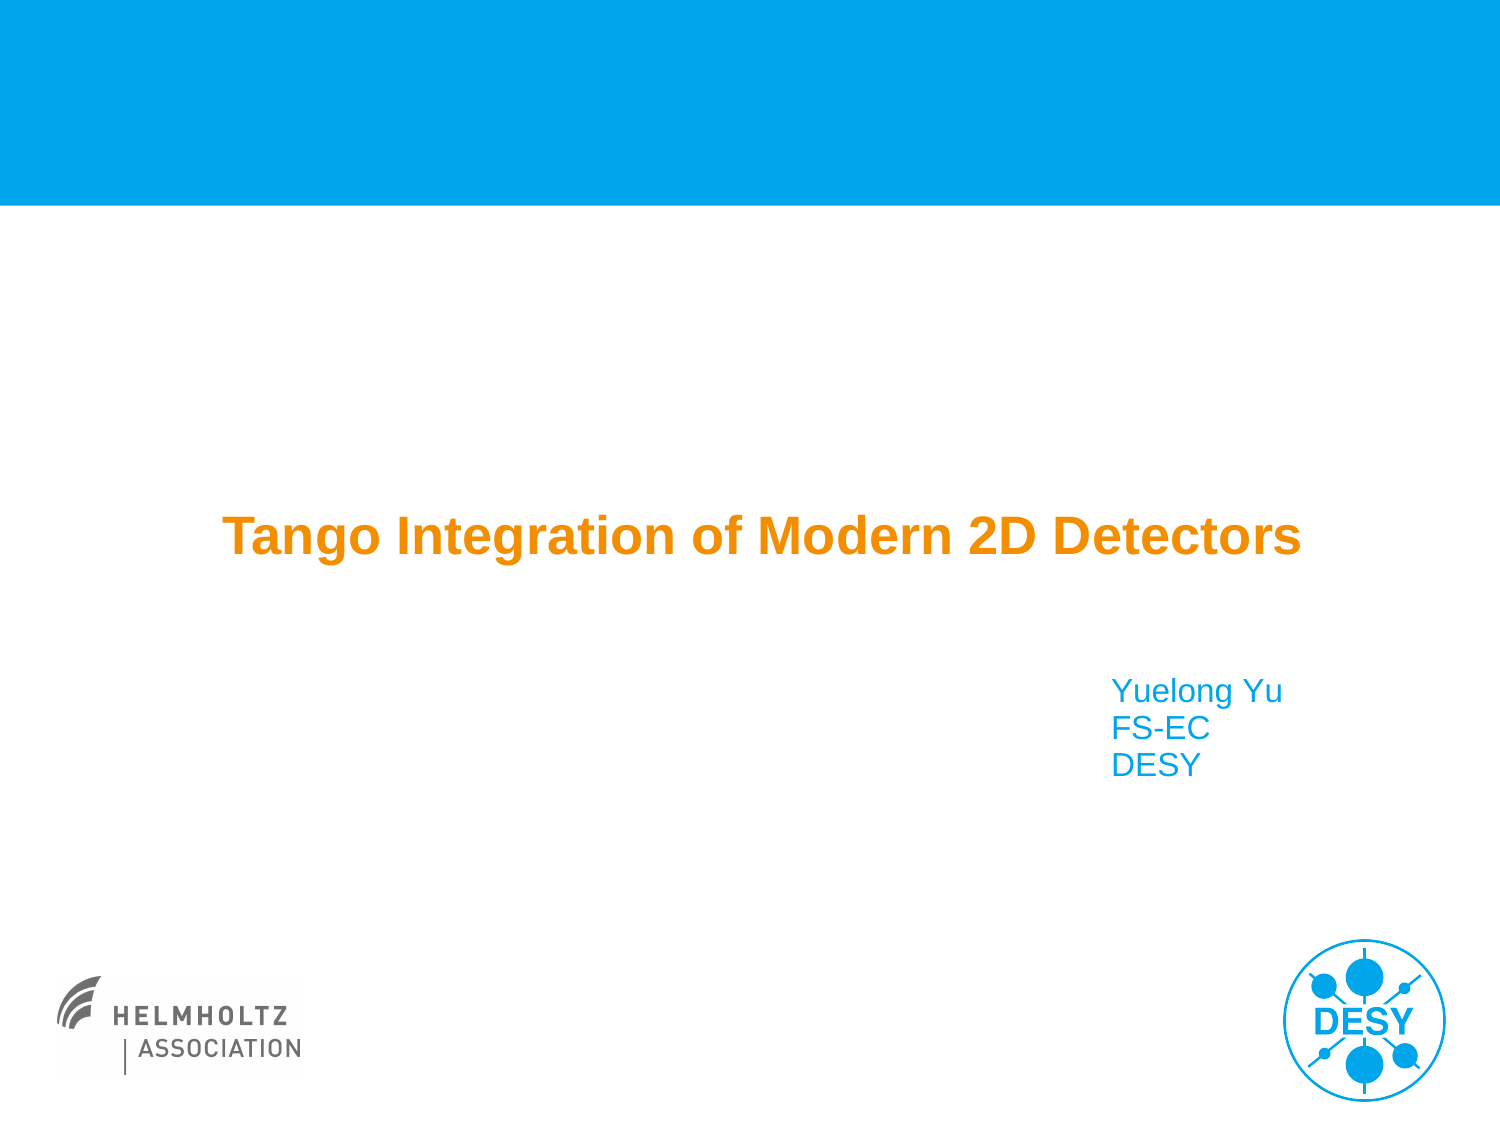

#
Tango Integration of Modern 2D Detectors
Yuelong Yu
FS-EC
DESY